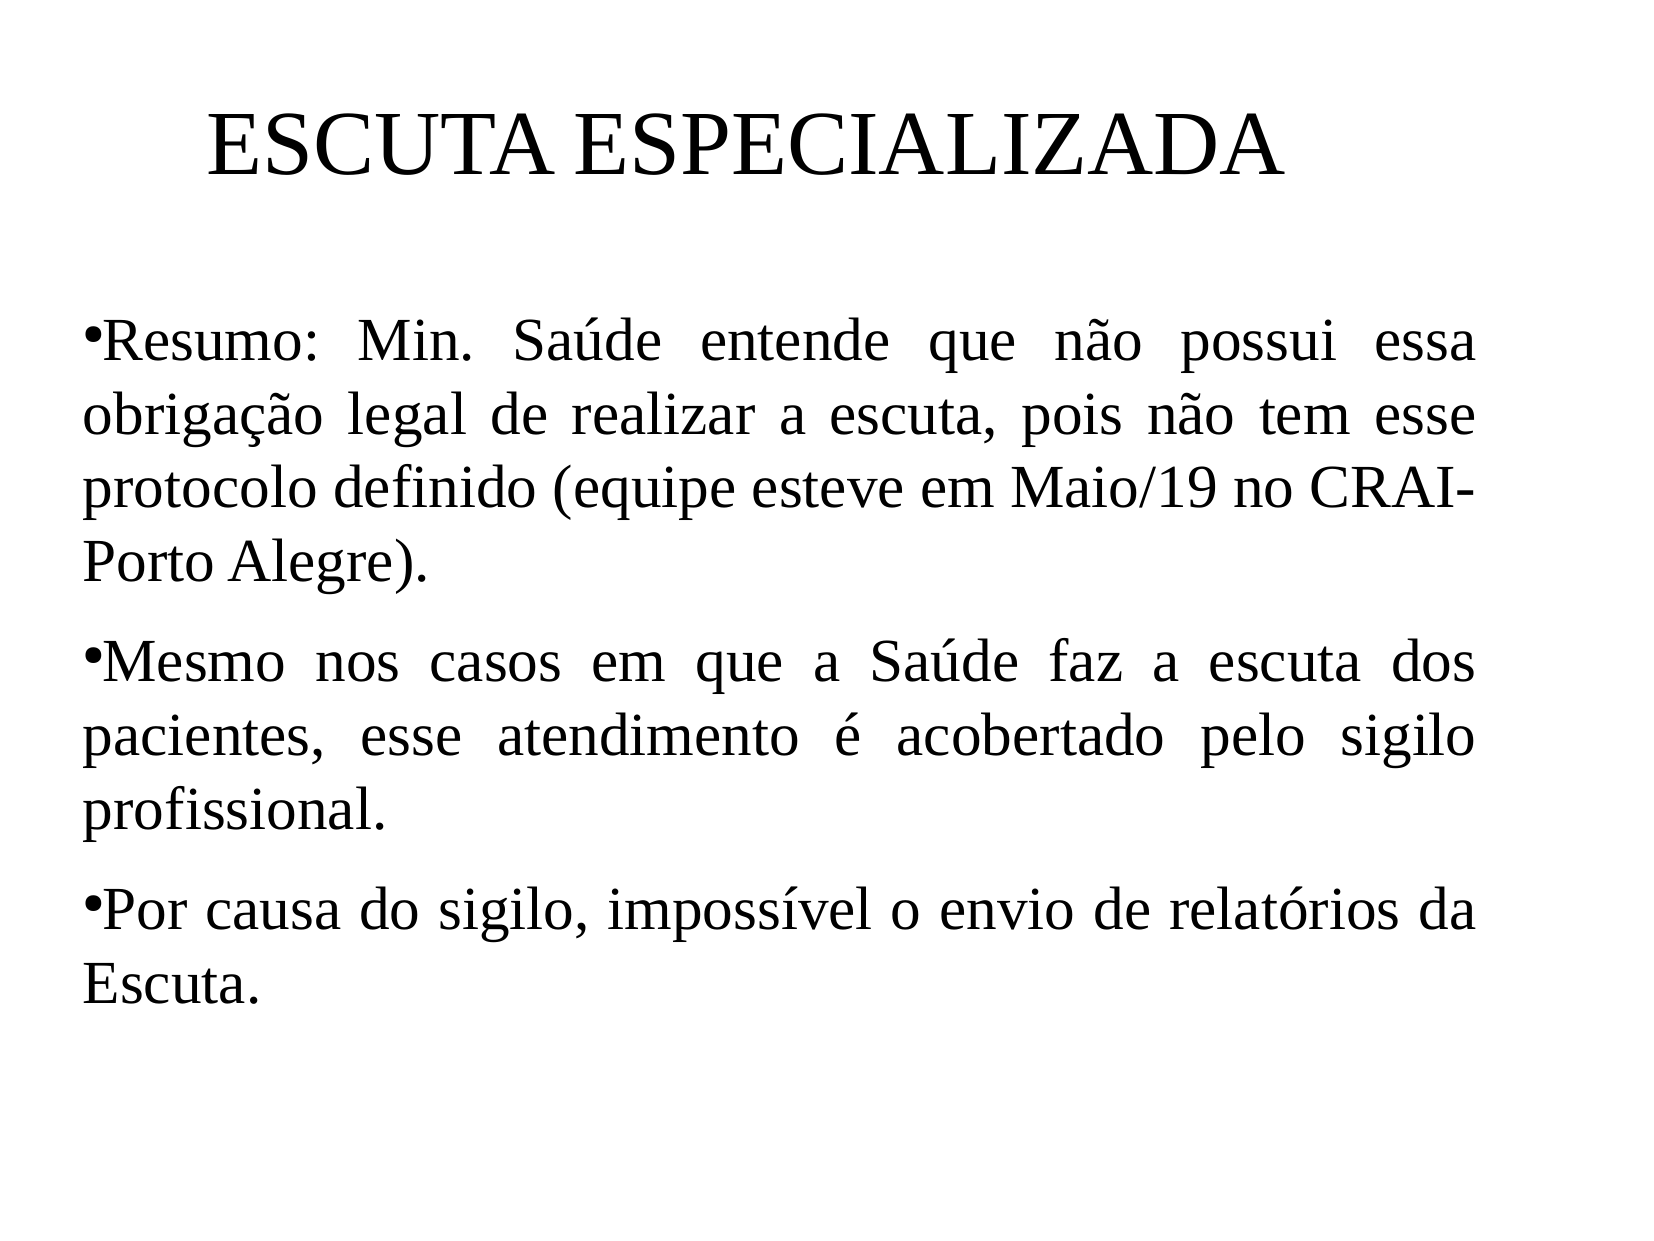

# ESCUTA ESPECIALIZADA
Resumo: Min. Saúde entende que não possui essa obrigação legal de realizar a escuta, pois não tem esse protocolo definido (equipe esteve em Maio/19 no CRAI-Porto Alegre).
Mesmo nos casos em que a Saúde faz a escuta dos pacientes, esse atendimento é acobertado pelo sigilo profissional.
Por causa do sigilo, impossível o envio de relatórios da Escuta.